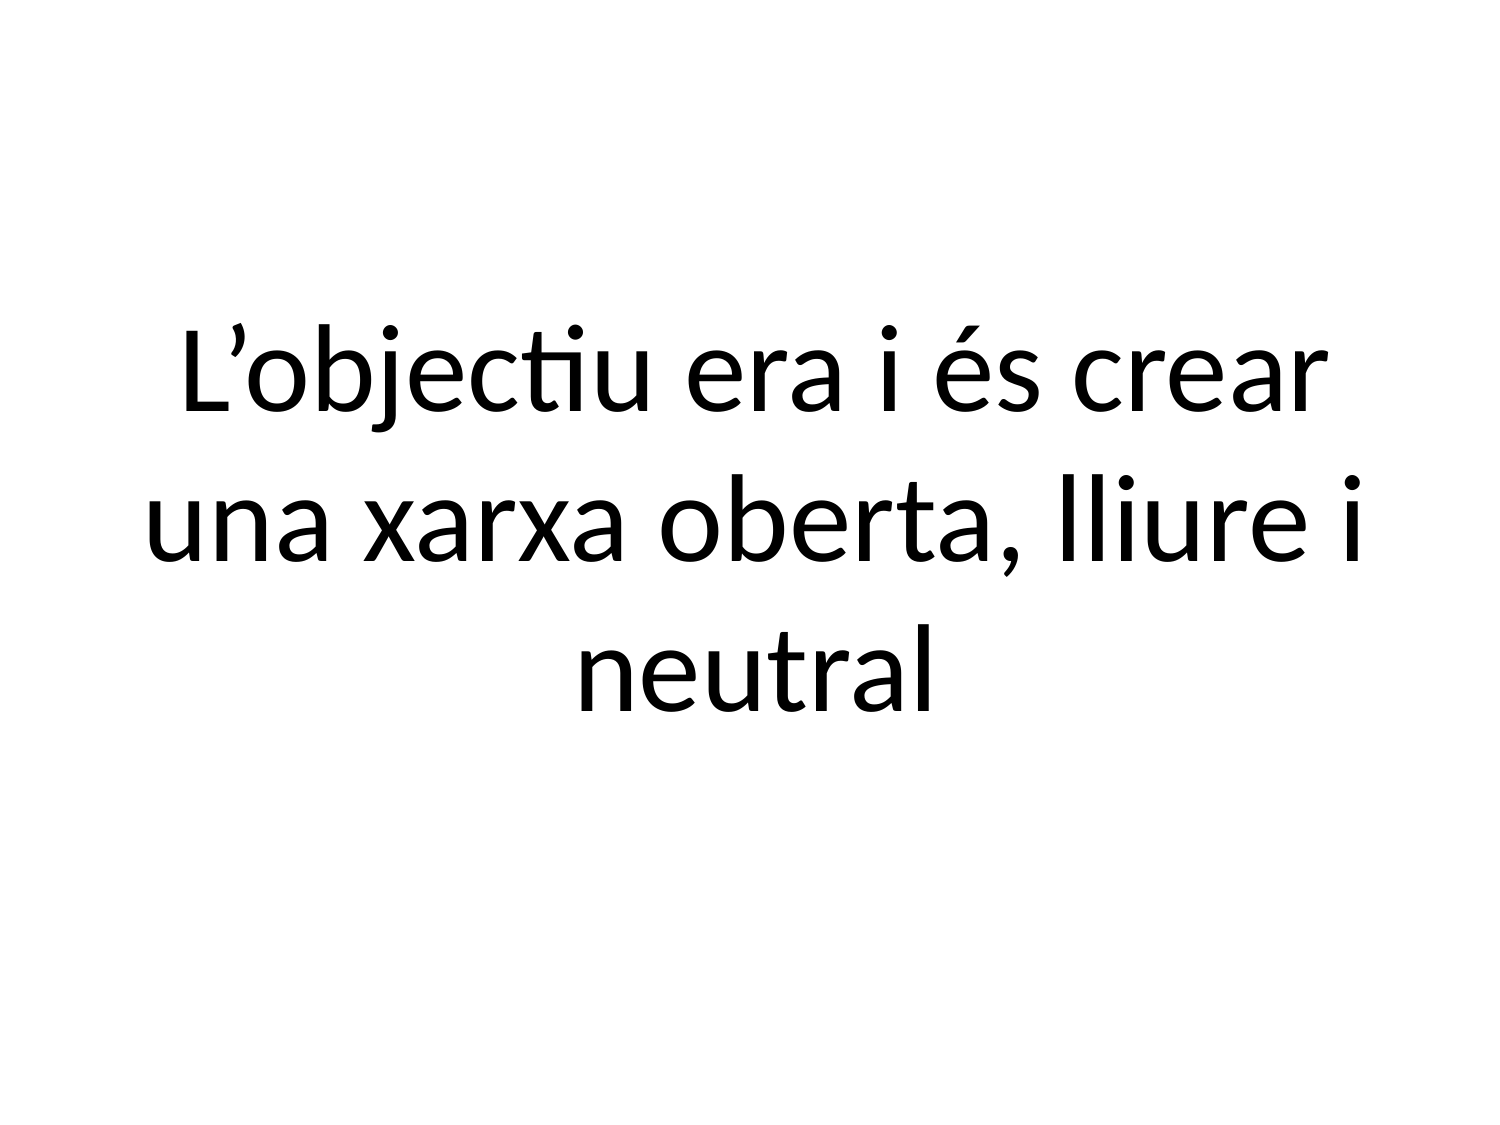

L’objectiu era i és crear una xarxa oberta, lliure i neutral